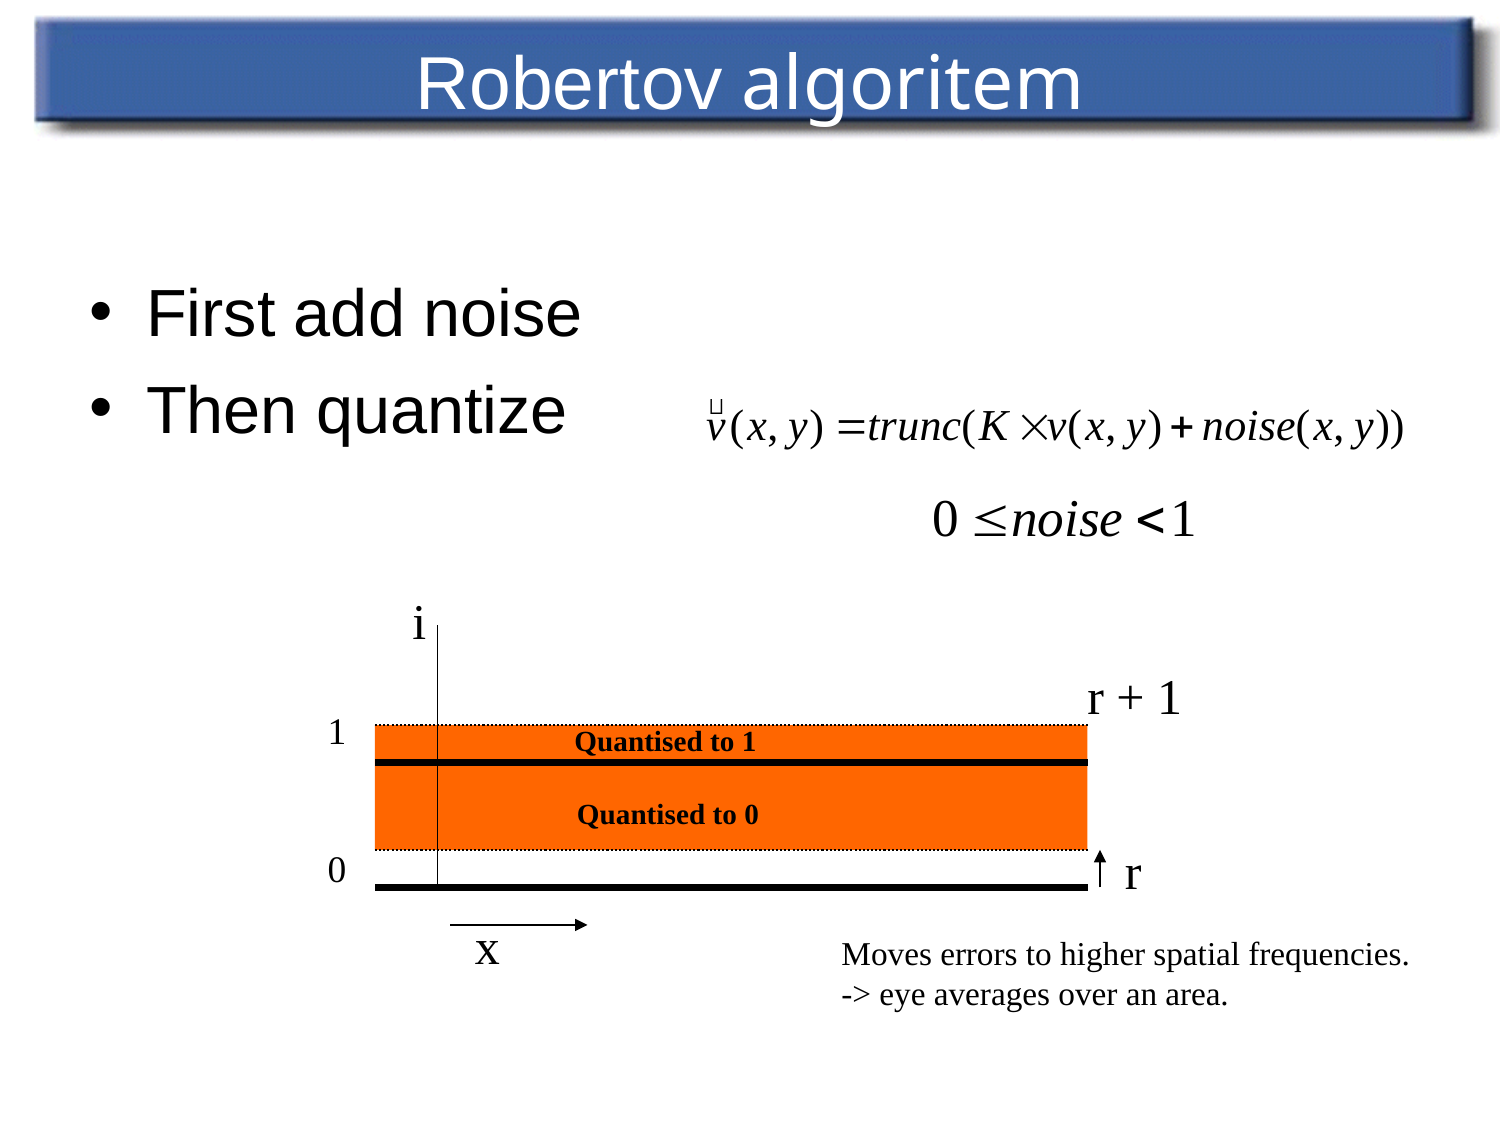

# Robertov algoritem
First add noise
Then quantize
i
r + 1
1
Quantised to 1
Quantised to 0
r
0
x
Moves errors to higher spatial frequencies.
-> eye averages over an area.